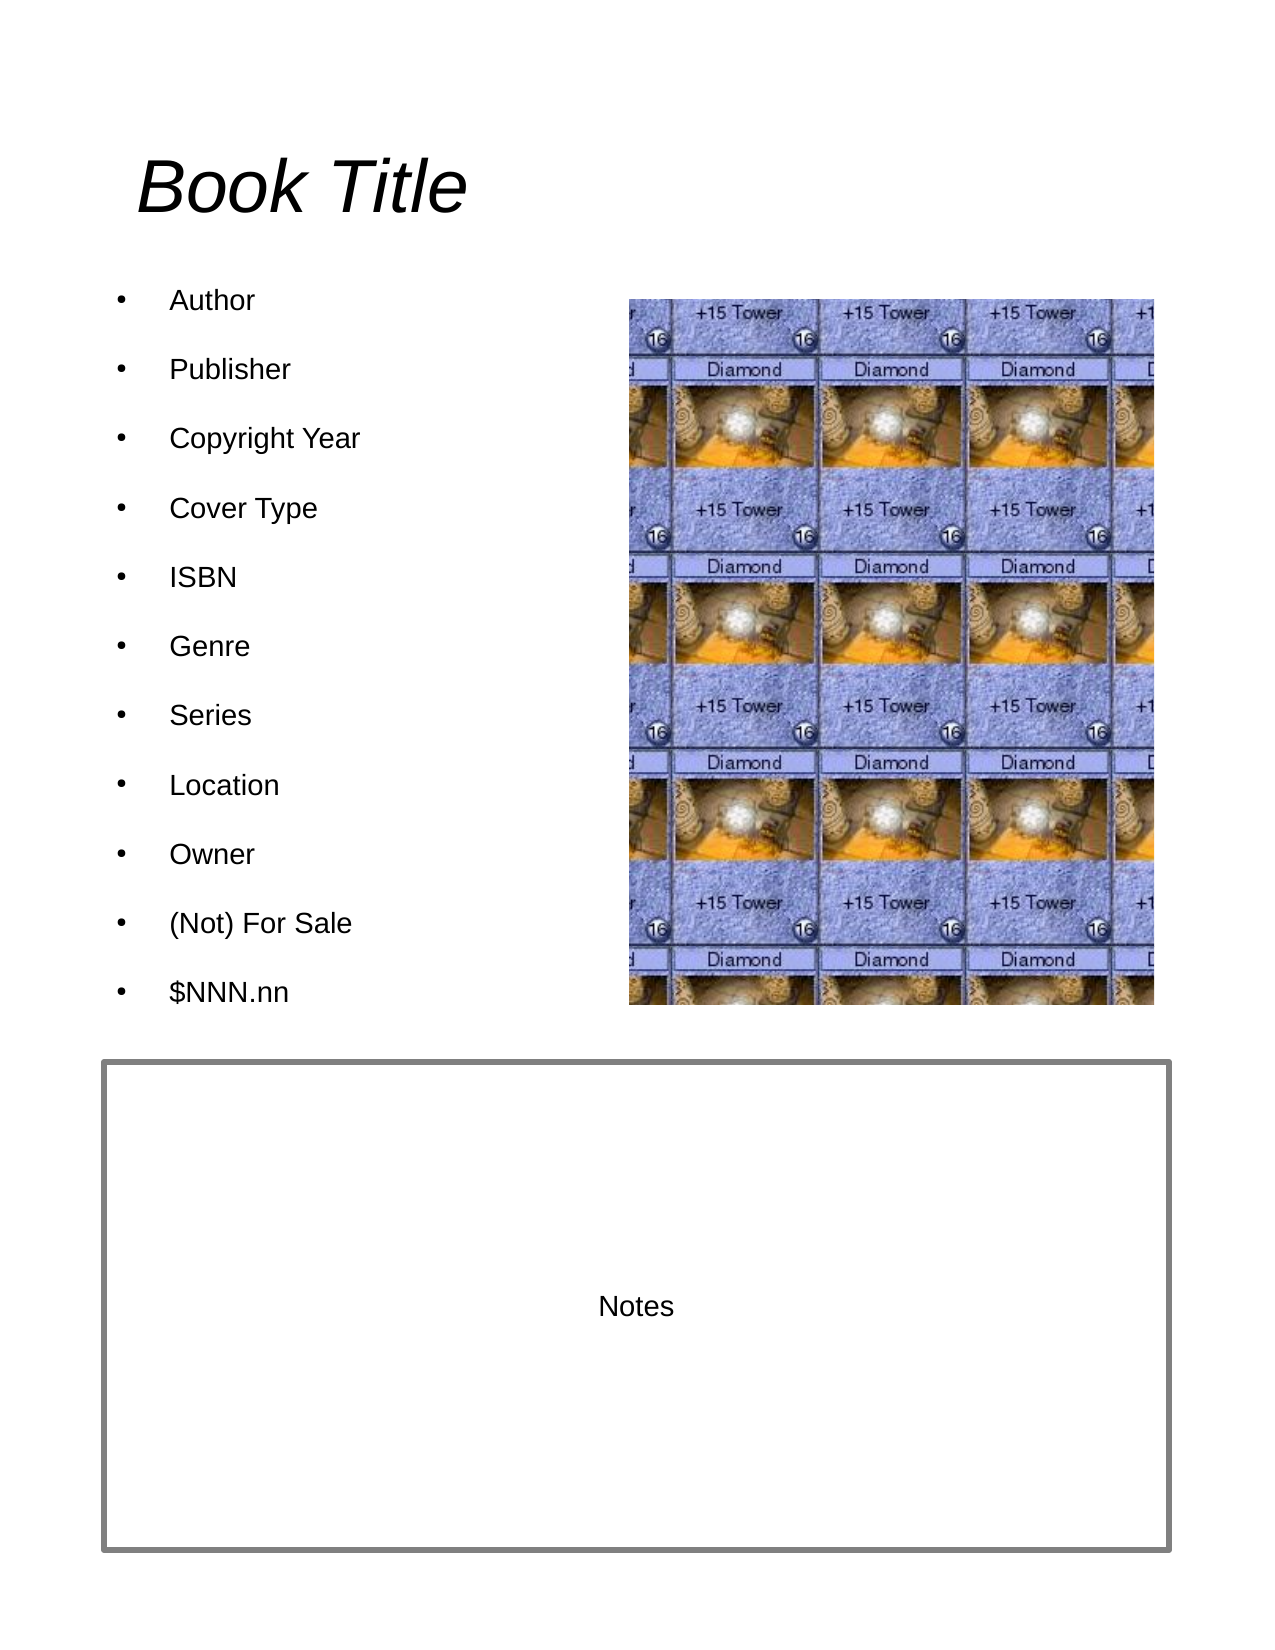

# Book Title
Author
Publisher
Copyright Year
Cover Type
ISBN
Genre
Series
Location
Owner
(Not) For Sale
$NNN.nn
Notes